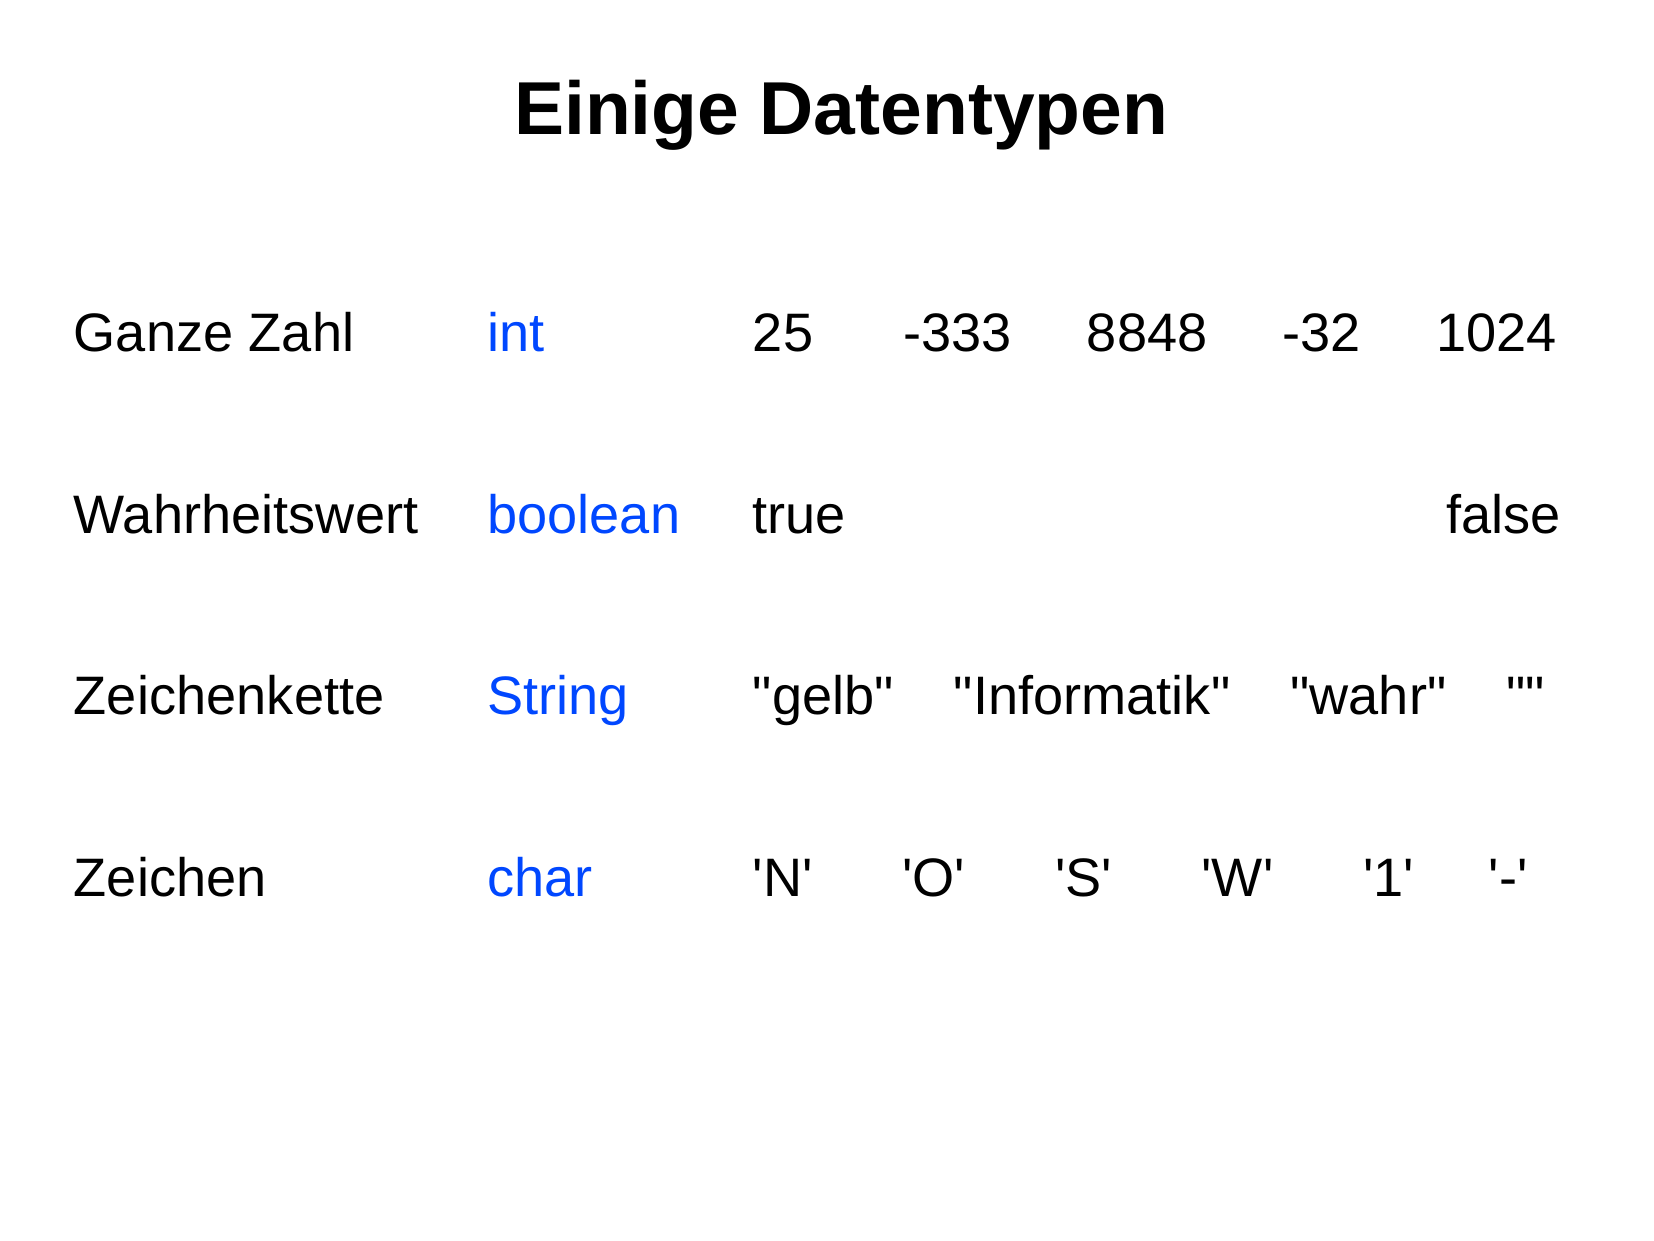

Einige Datentypen
Ganze Zahl
Wahrheitswert
Zeichenkette
Zeichen
int
boolean
String
char
25 -333 8848 -32 1024
true false
"gelb" "Informatik" "wahr" ""
'N' 'O' 'S' 'W' '1' '-'